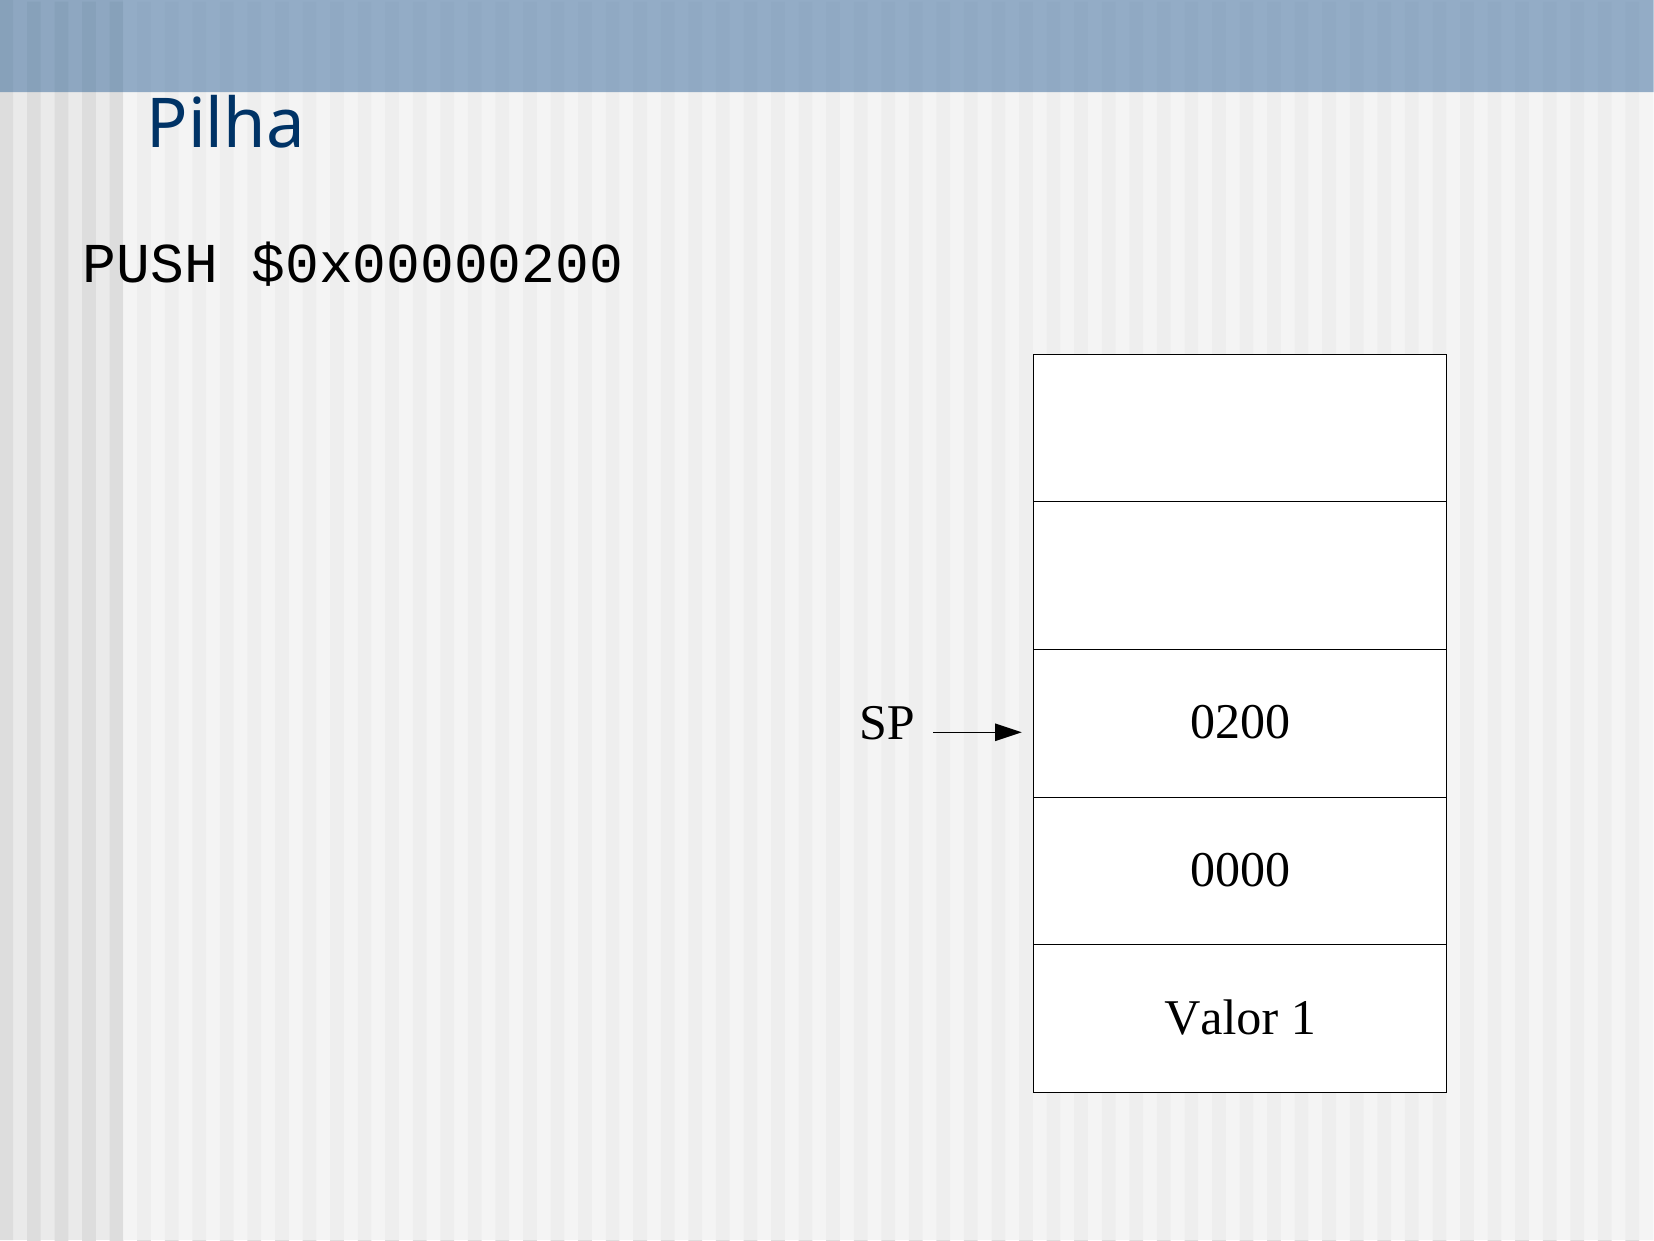

# Pilha
PUSH $0x00000200
0200
SP
0000
Valor 1